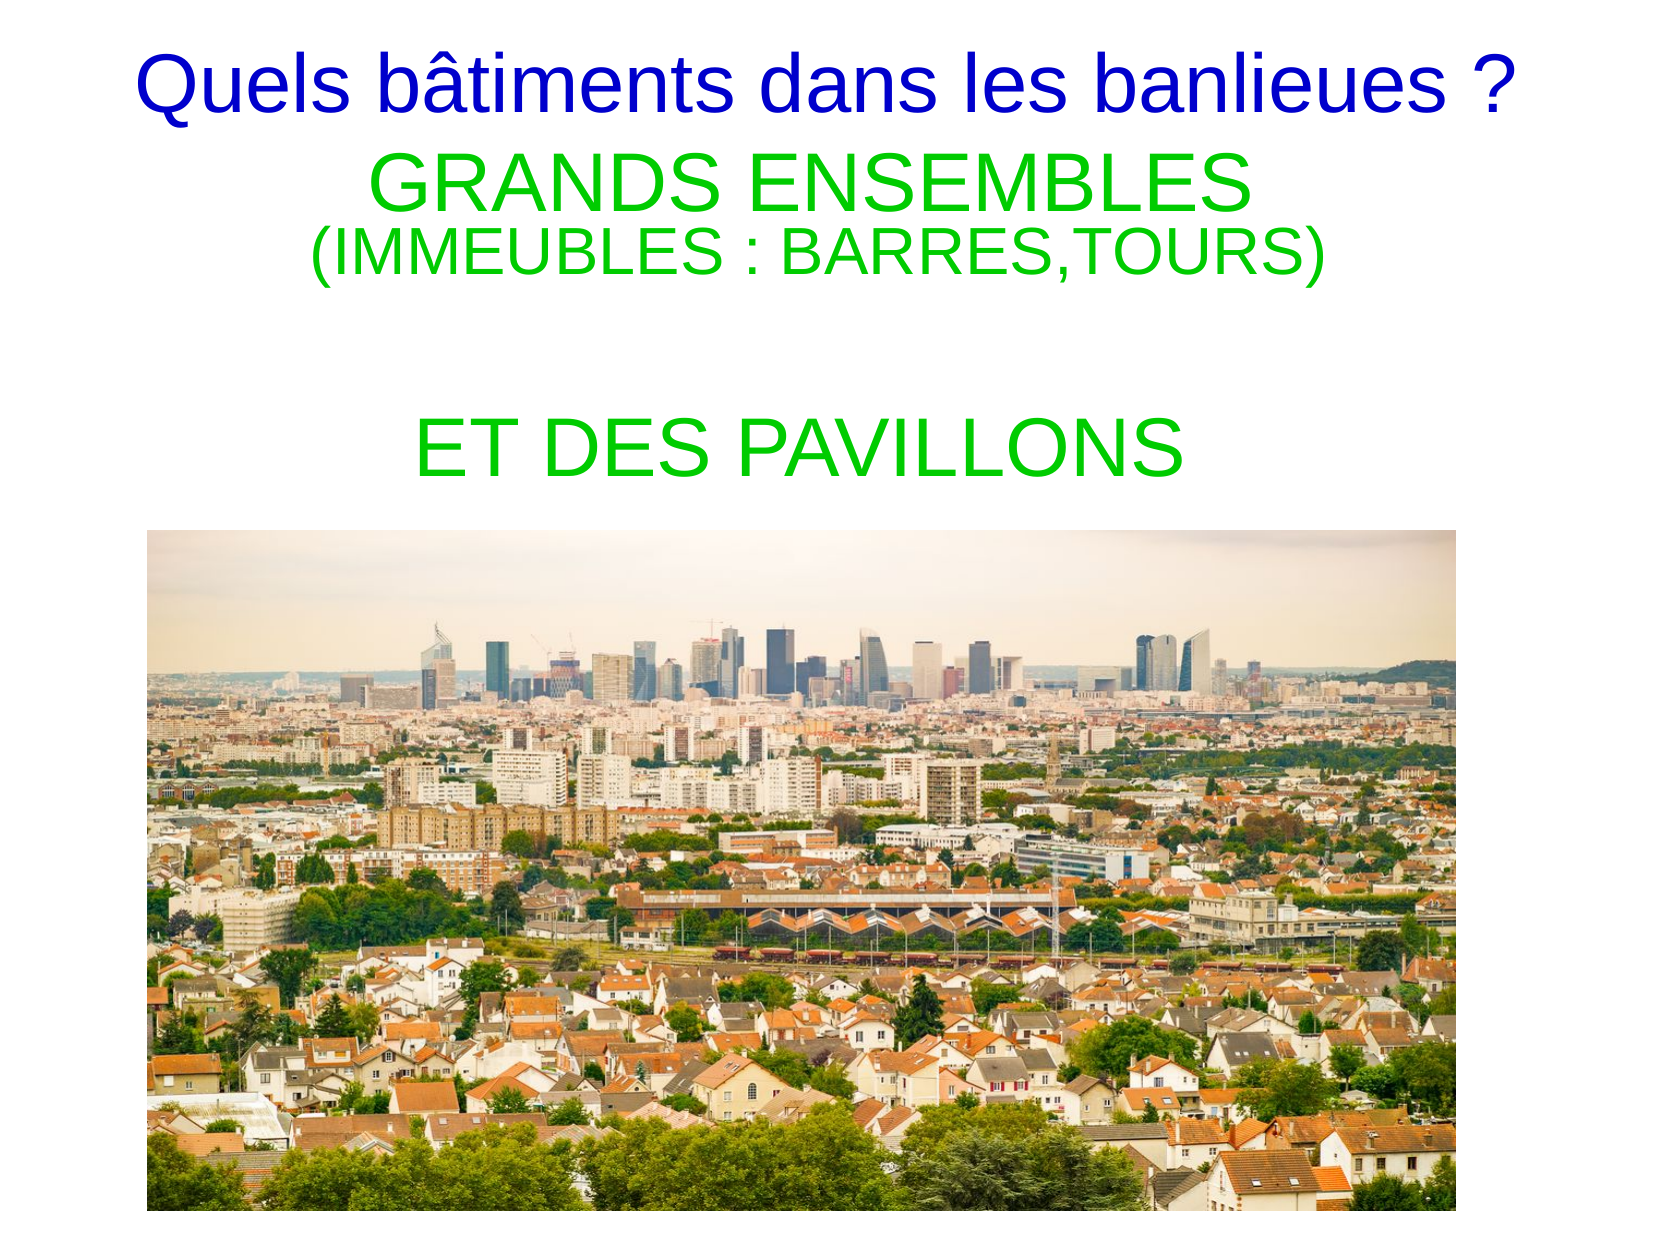

Quels bâtiments dans les banlieues ?
 GRANDS ENSEMBLES
(IMMEUBLES : BARRES,TOURS)
 ET DES PAVILLONS